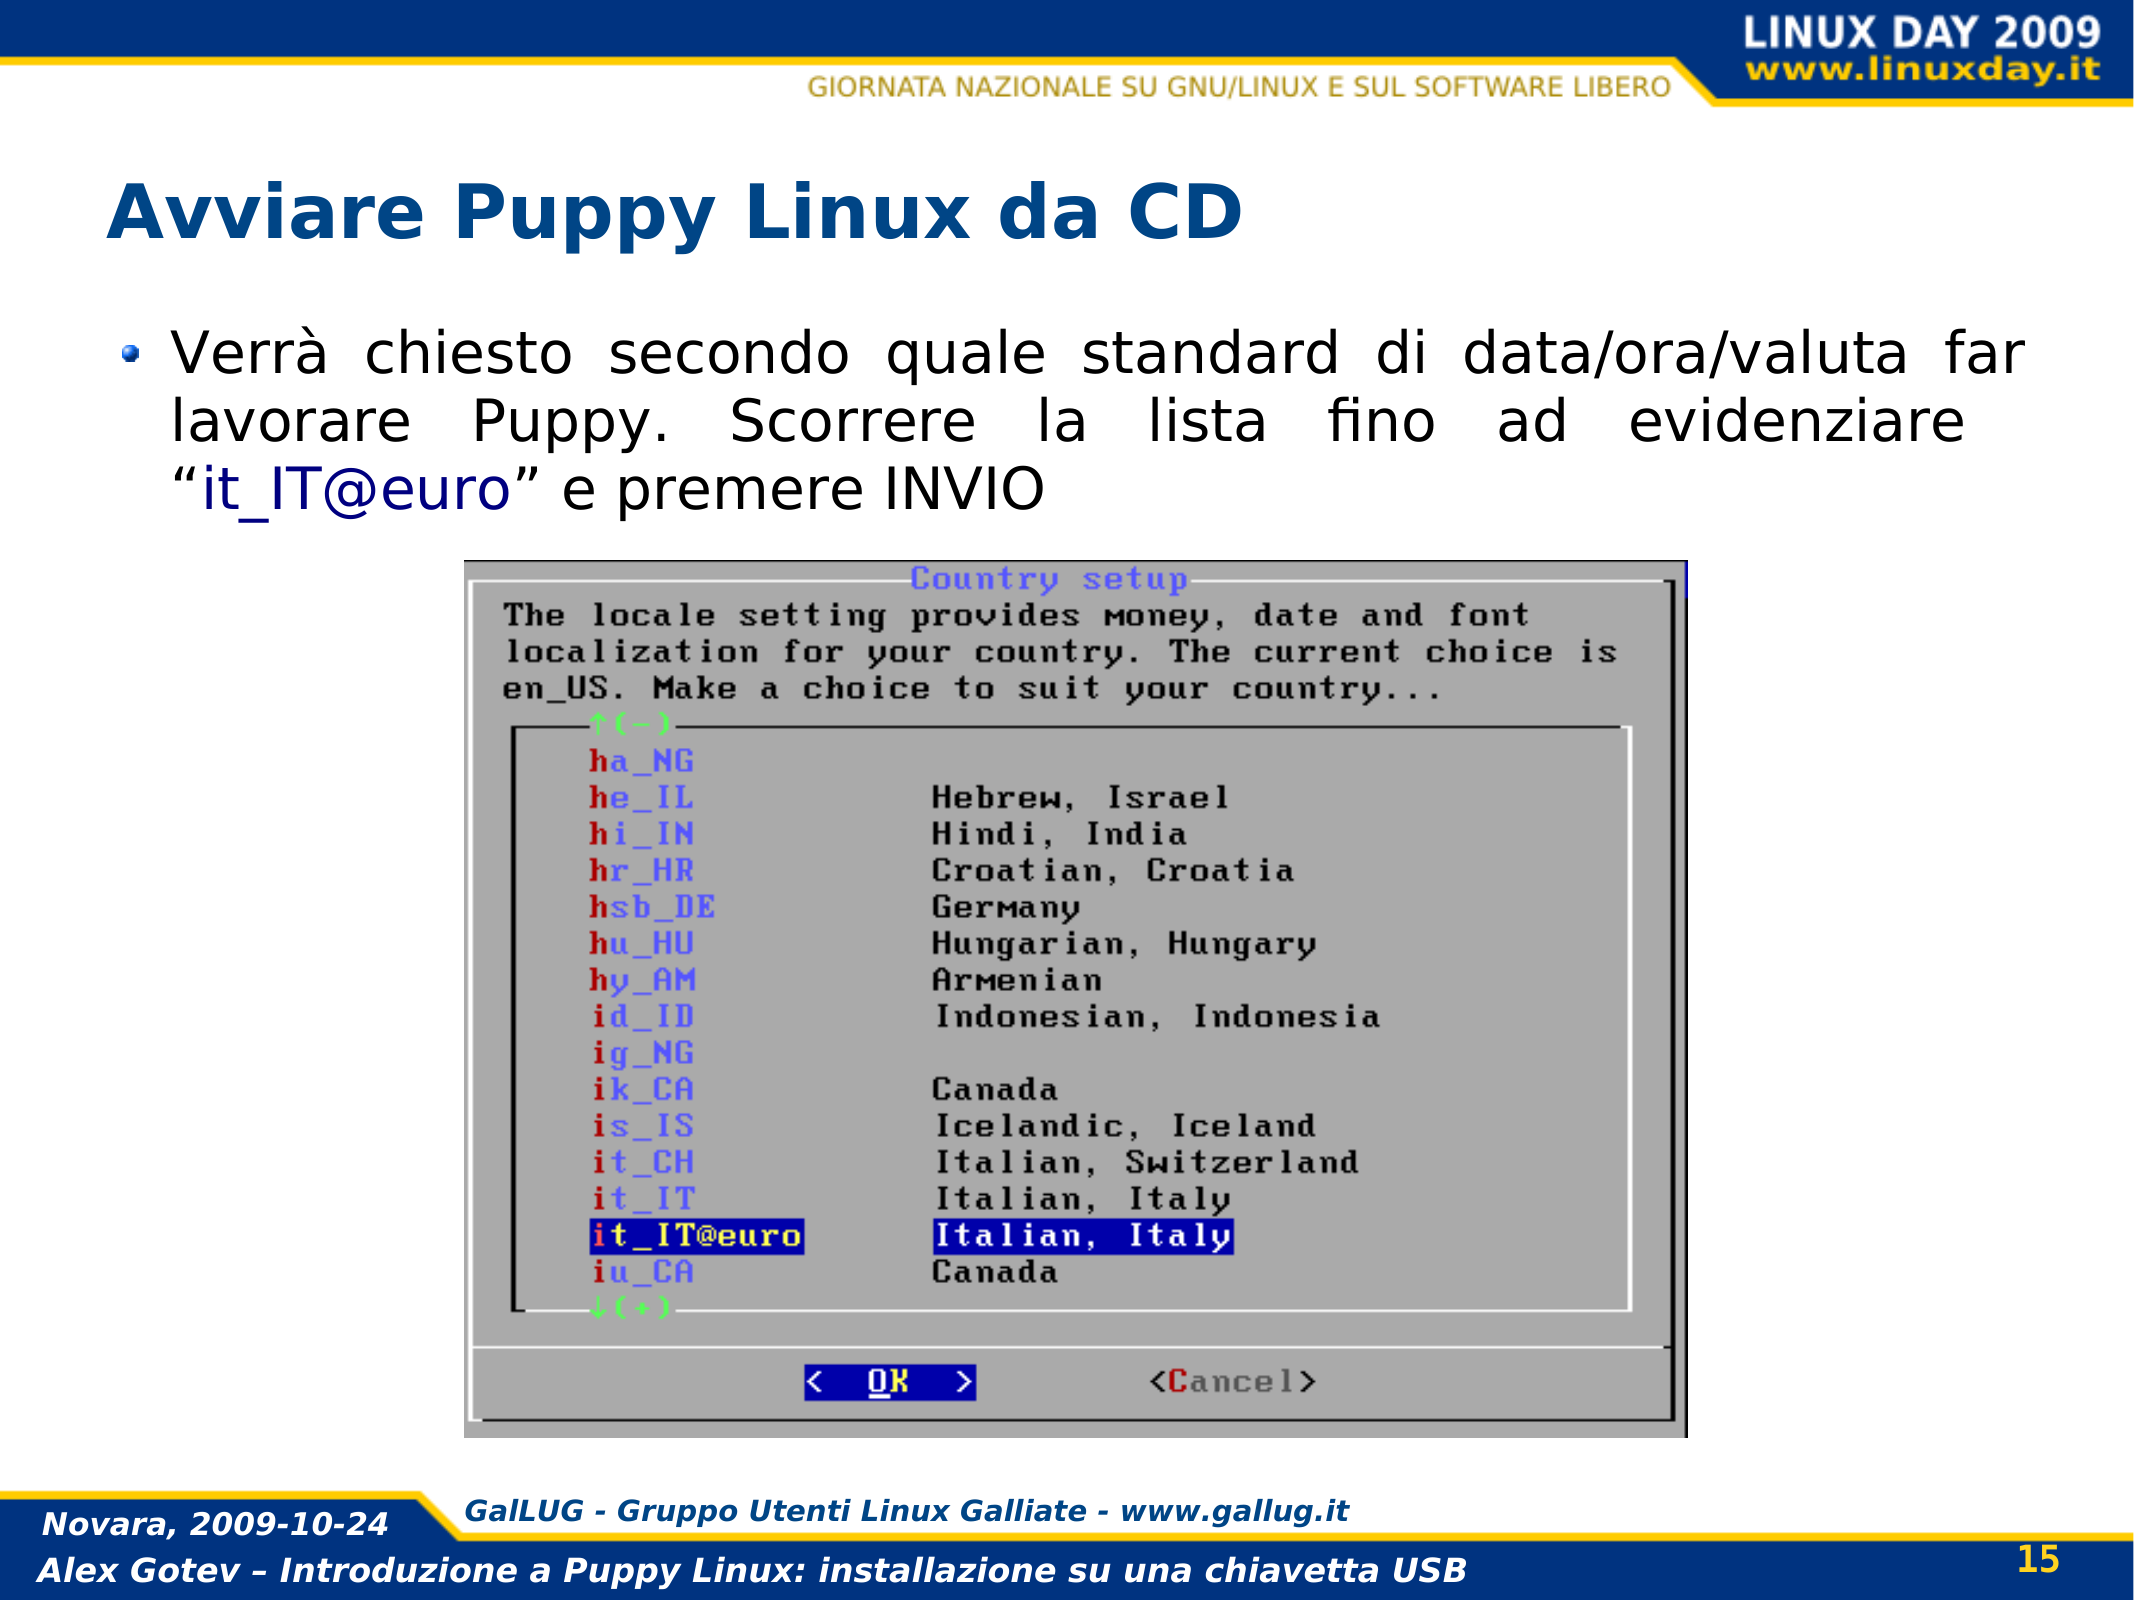

# Avviare Puppy Linux da CD
Verrà chiesto secondo quale standard di data/ora/valuta far lavorare Puppy. Scorrere la lista fino ad evidenziare
“it_IT@euro” e premere INVIO